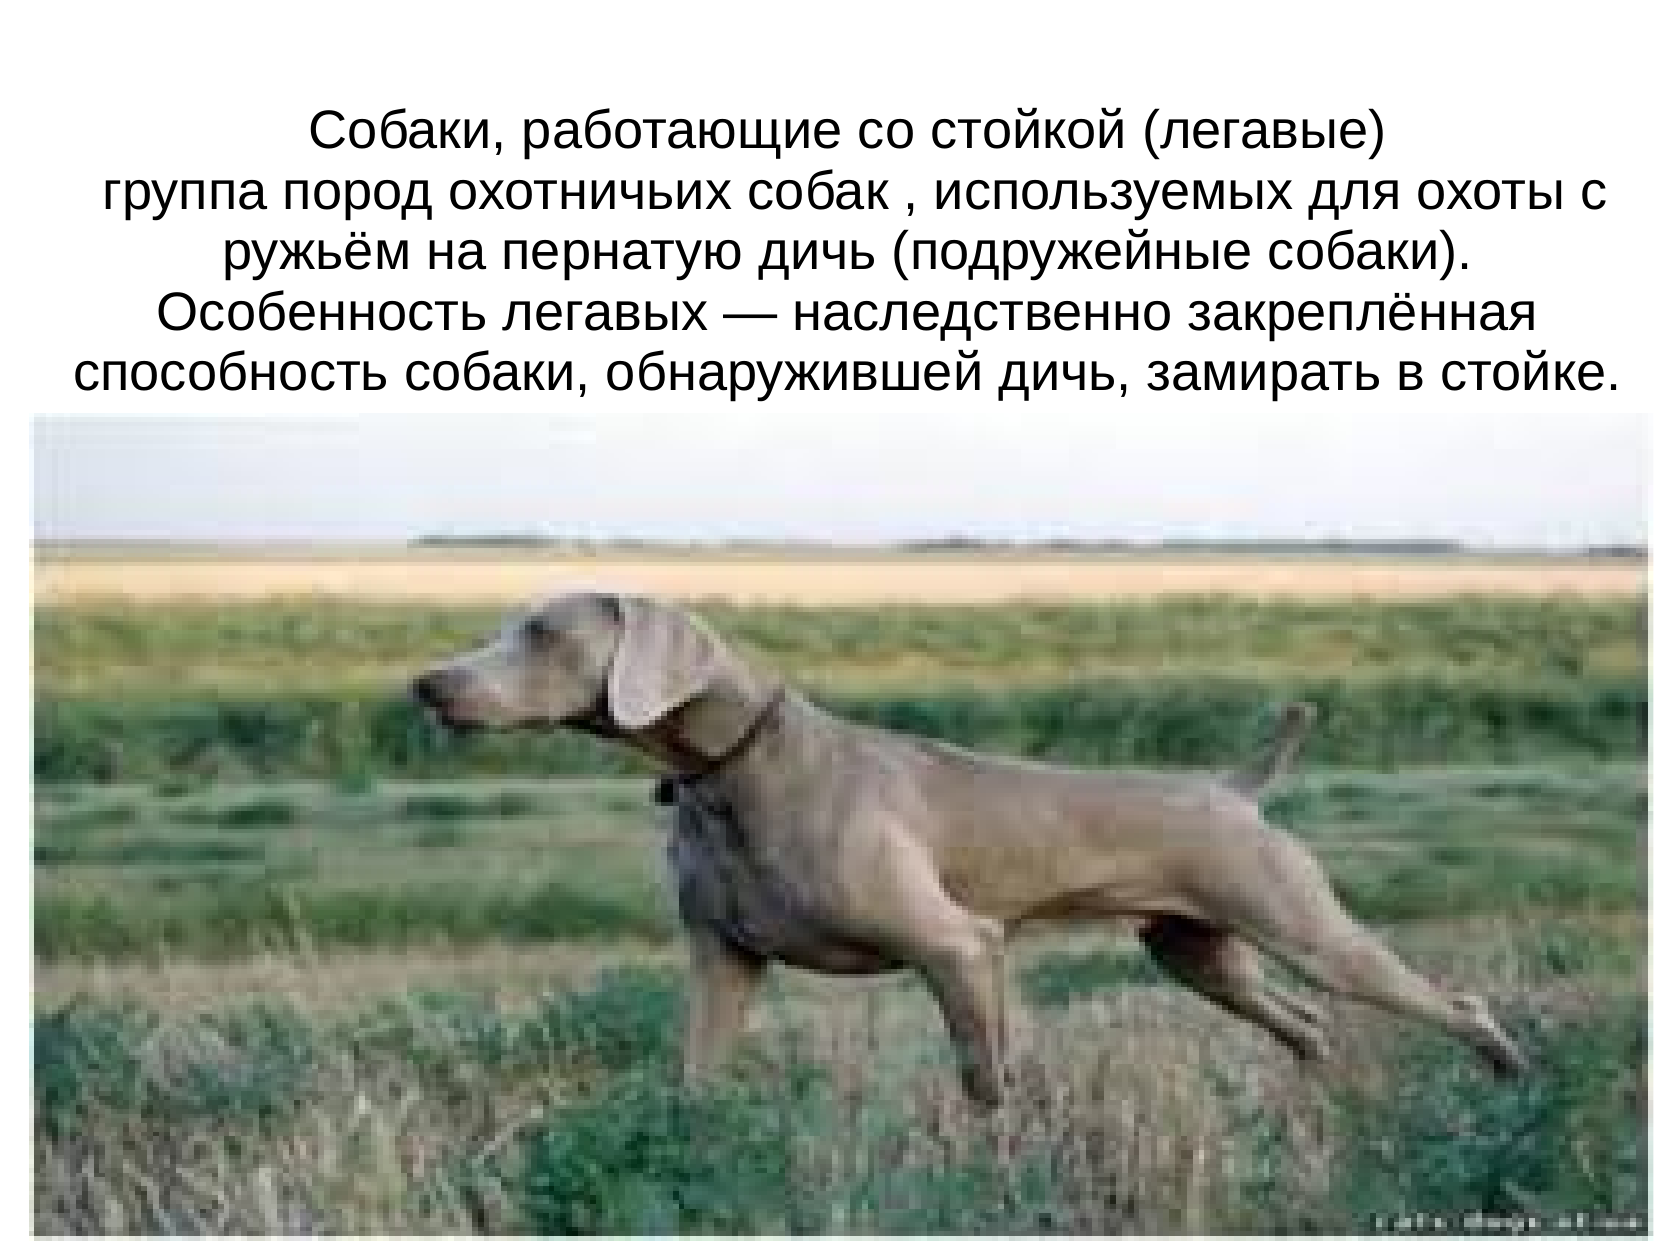

Собаки, работающие со стойкой (легавые)
 группа пород охотничьих собак , используемых для охоты с ружьём на пернатую дичь (подружейные собаки). Особенность легавых — наследственно закреплённая способность собаки, обнаружившей дичь, замирать в стойке.
#